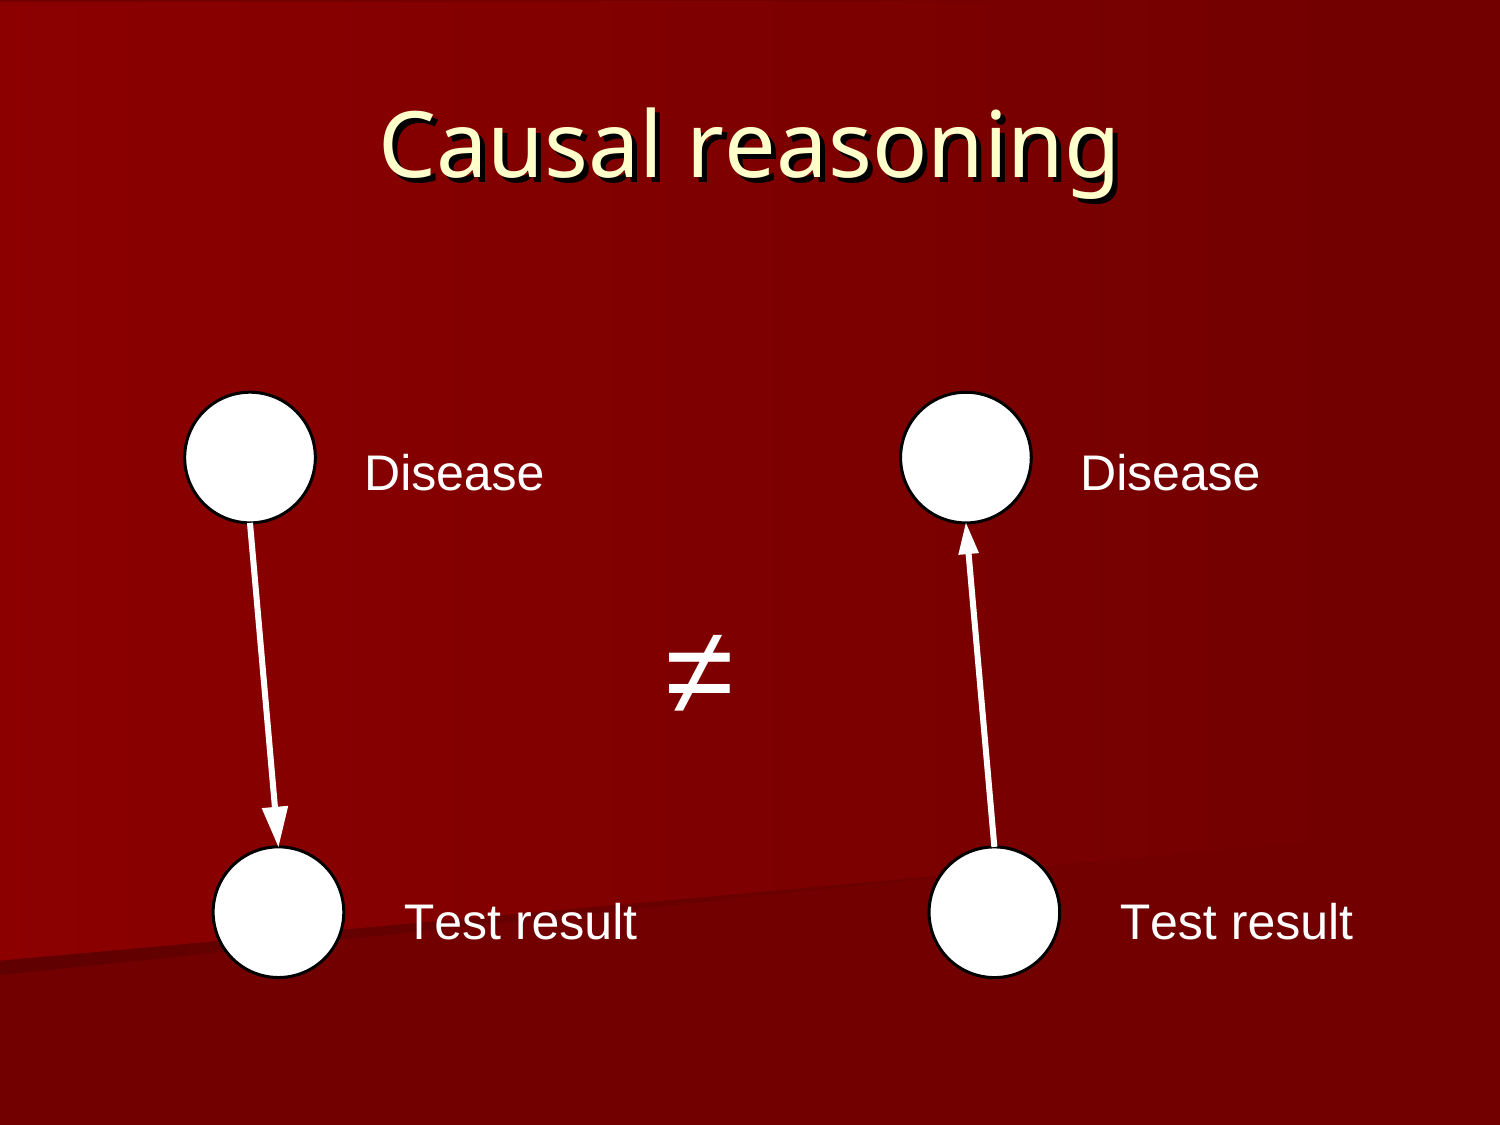

# Causal reasoning
Disease
Disease
≠
Test result
Test result